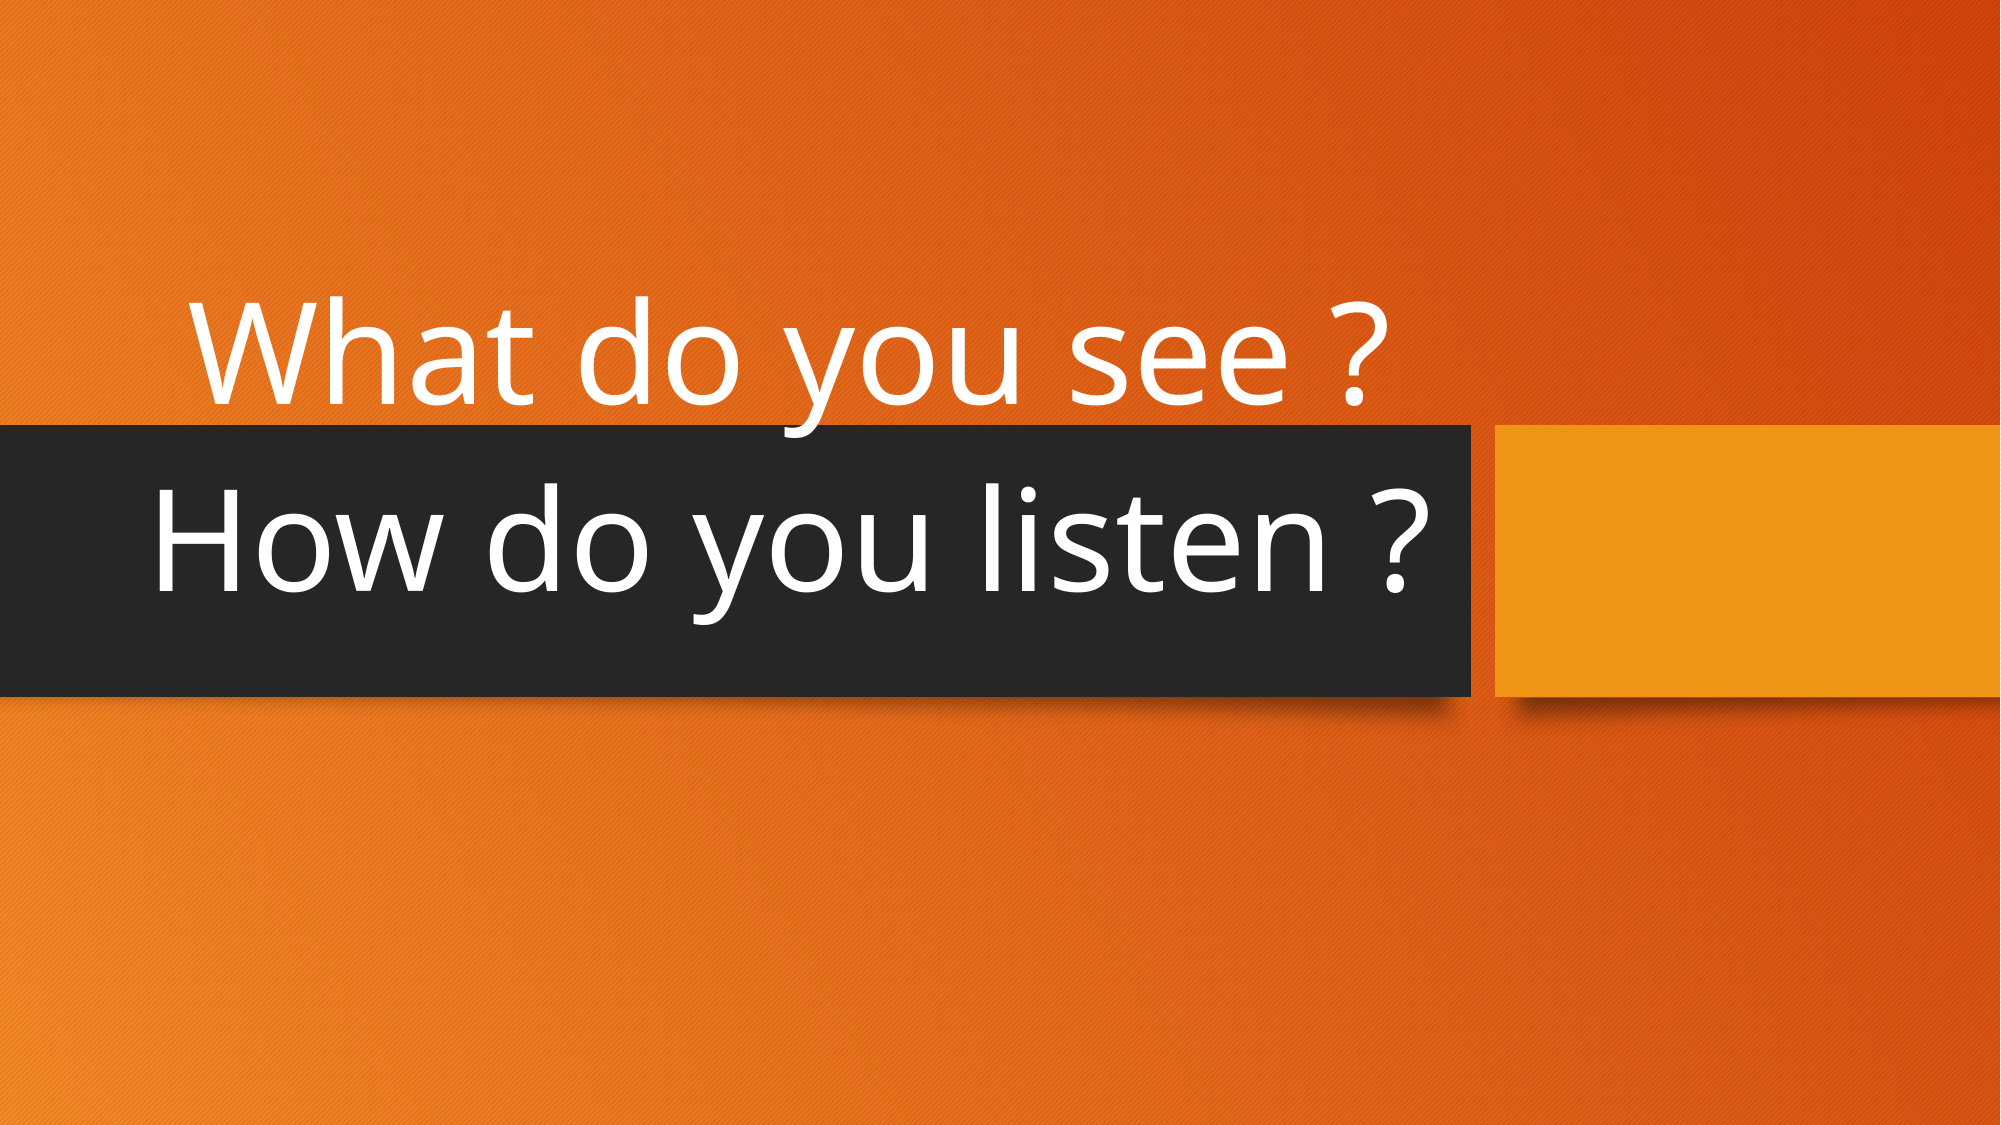

# What do you see ?
How do you listen ?